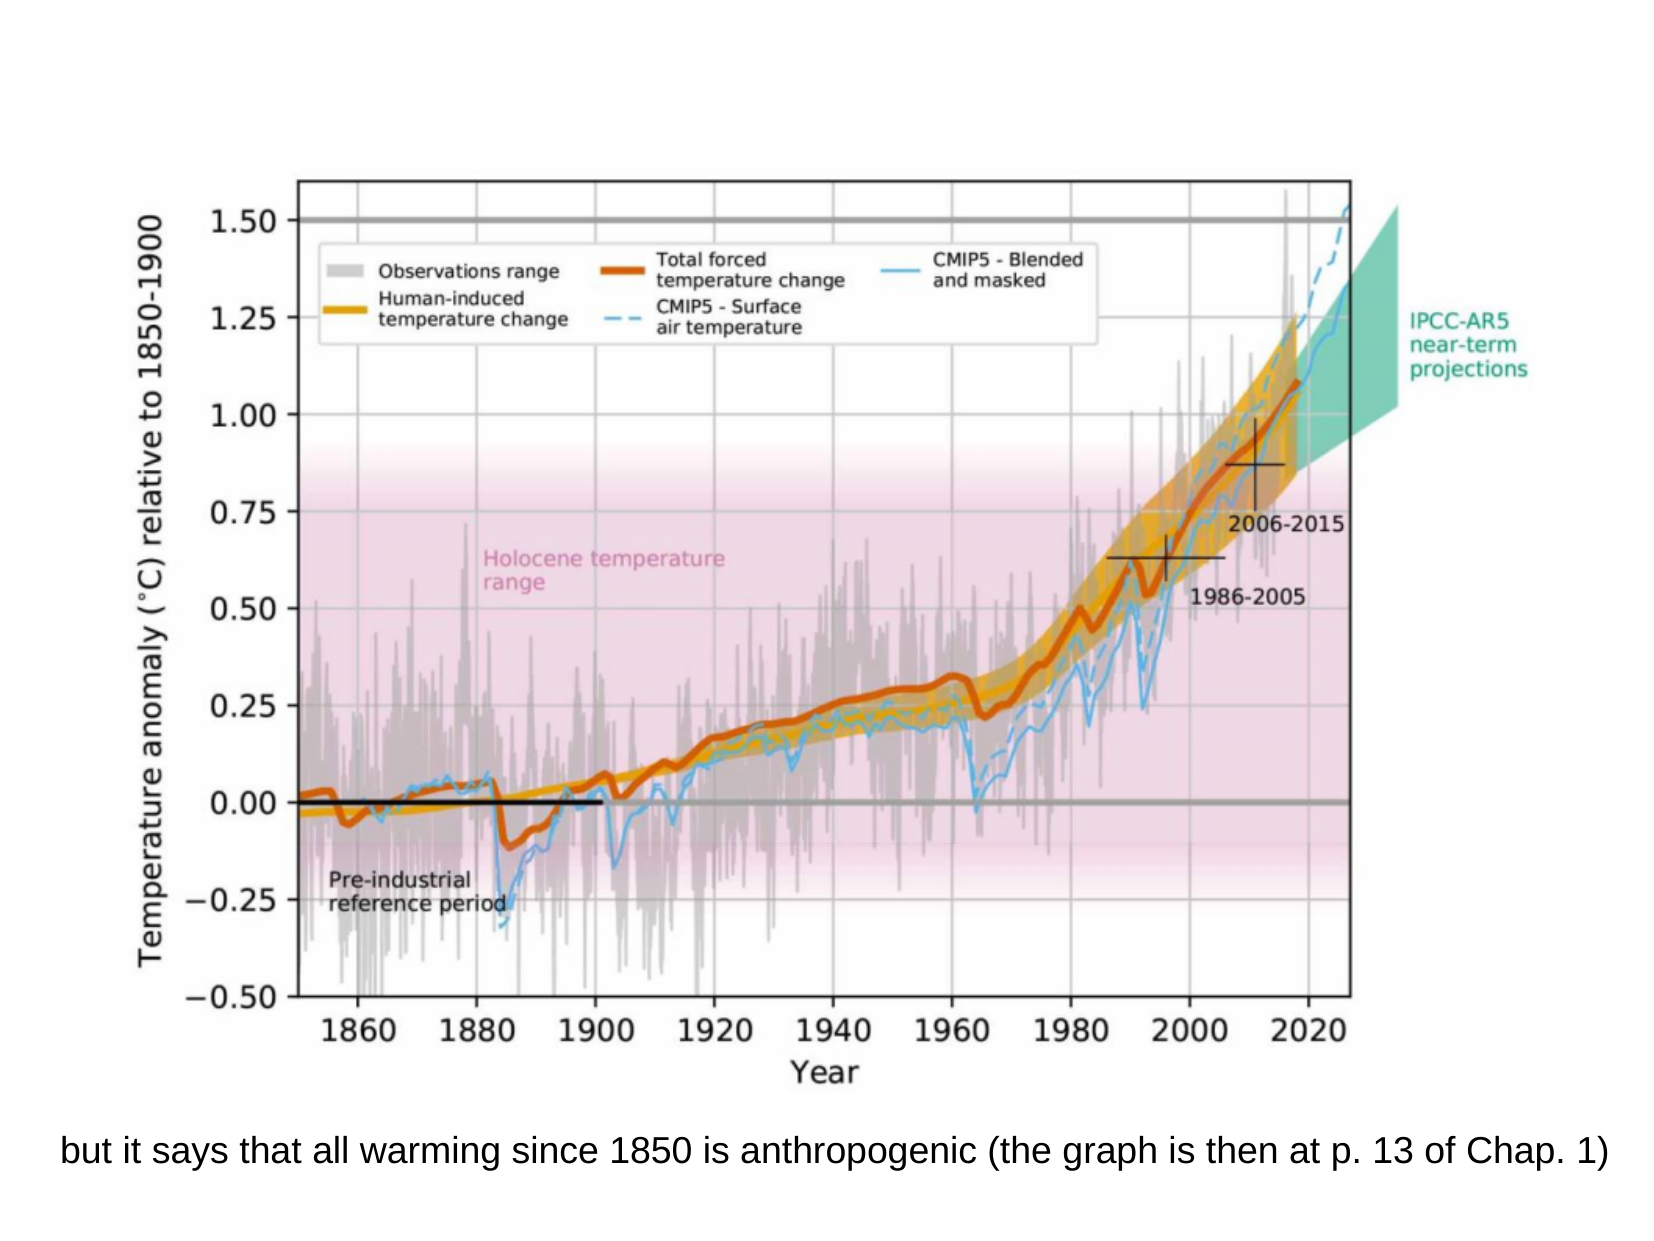

#
but it says that all warming since 1850 is anthropogenic (the graph is then at p. 13 of Chap. 1)